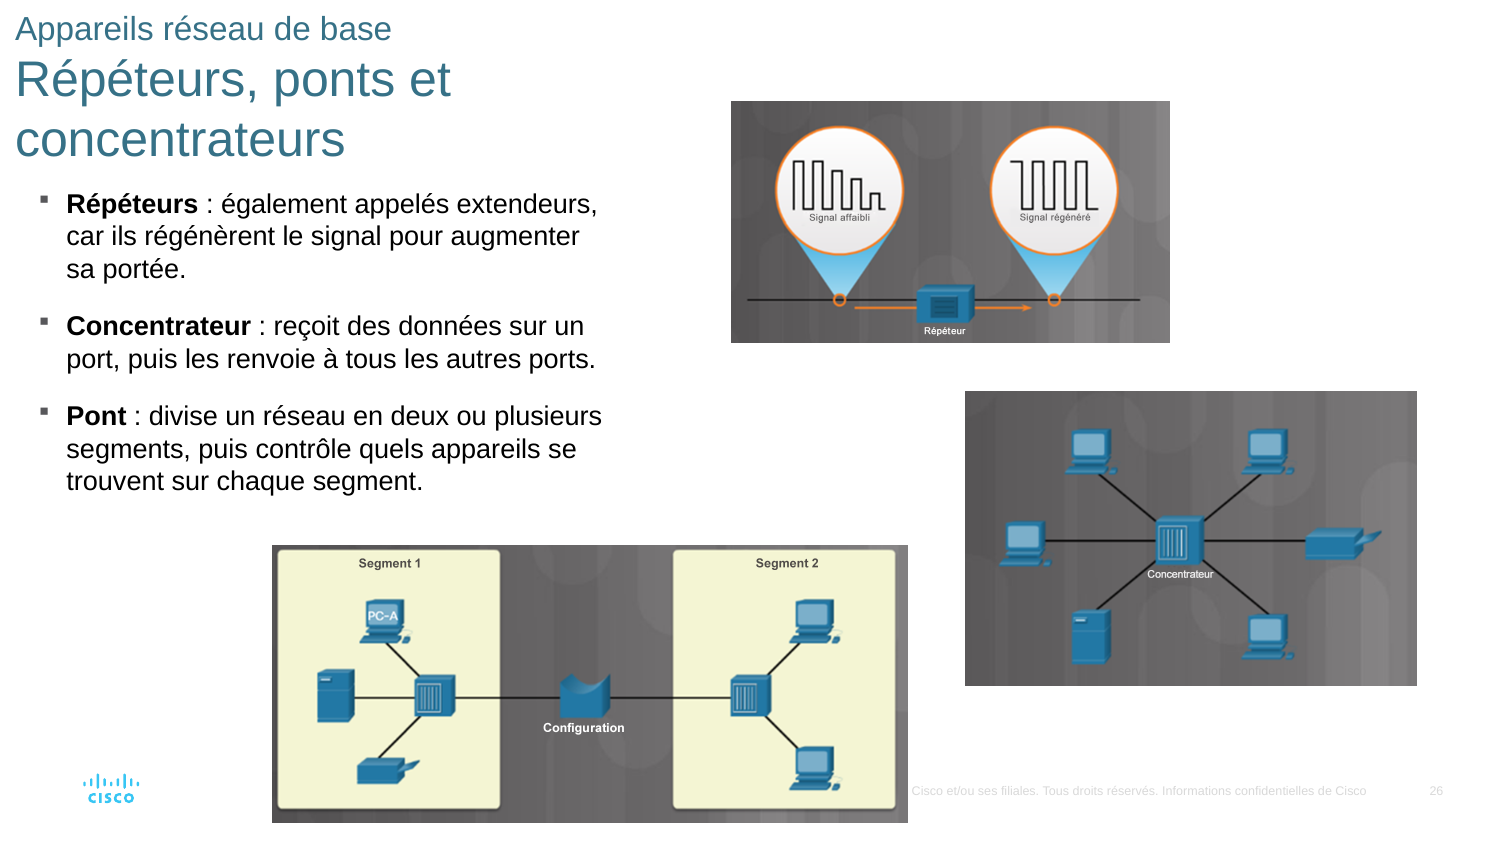

# Appareils réseau de base Répéteurs, ponts et concentrateurs
Répéteurs : également appelés extendeurs, car ils régénèrent le signal pour augmenter sa portée.
Concentrateur : reçoit des données sur un port, puis les renvoie à tous les autres ports.
Pont : divise un réseau en deux ou plusieurs segments, puis contrôle quels appareils se trouvent sur chaque segment.